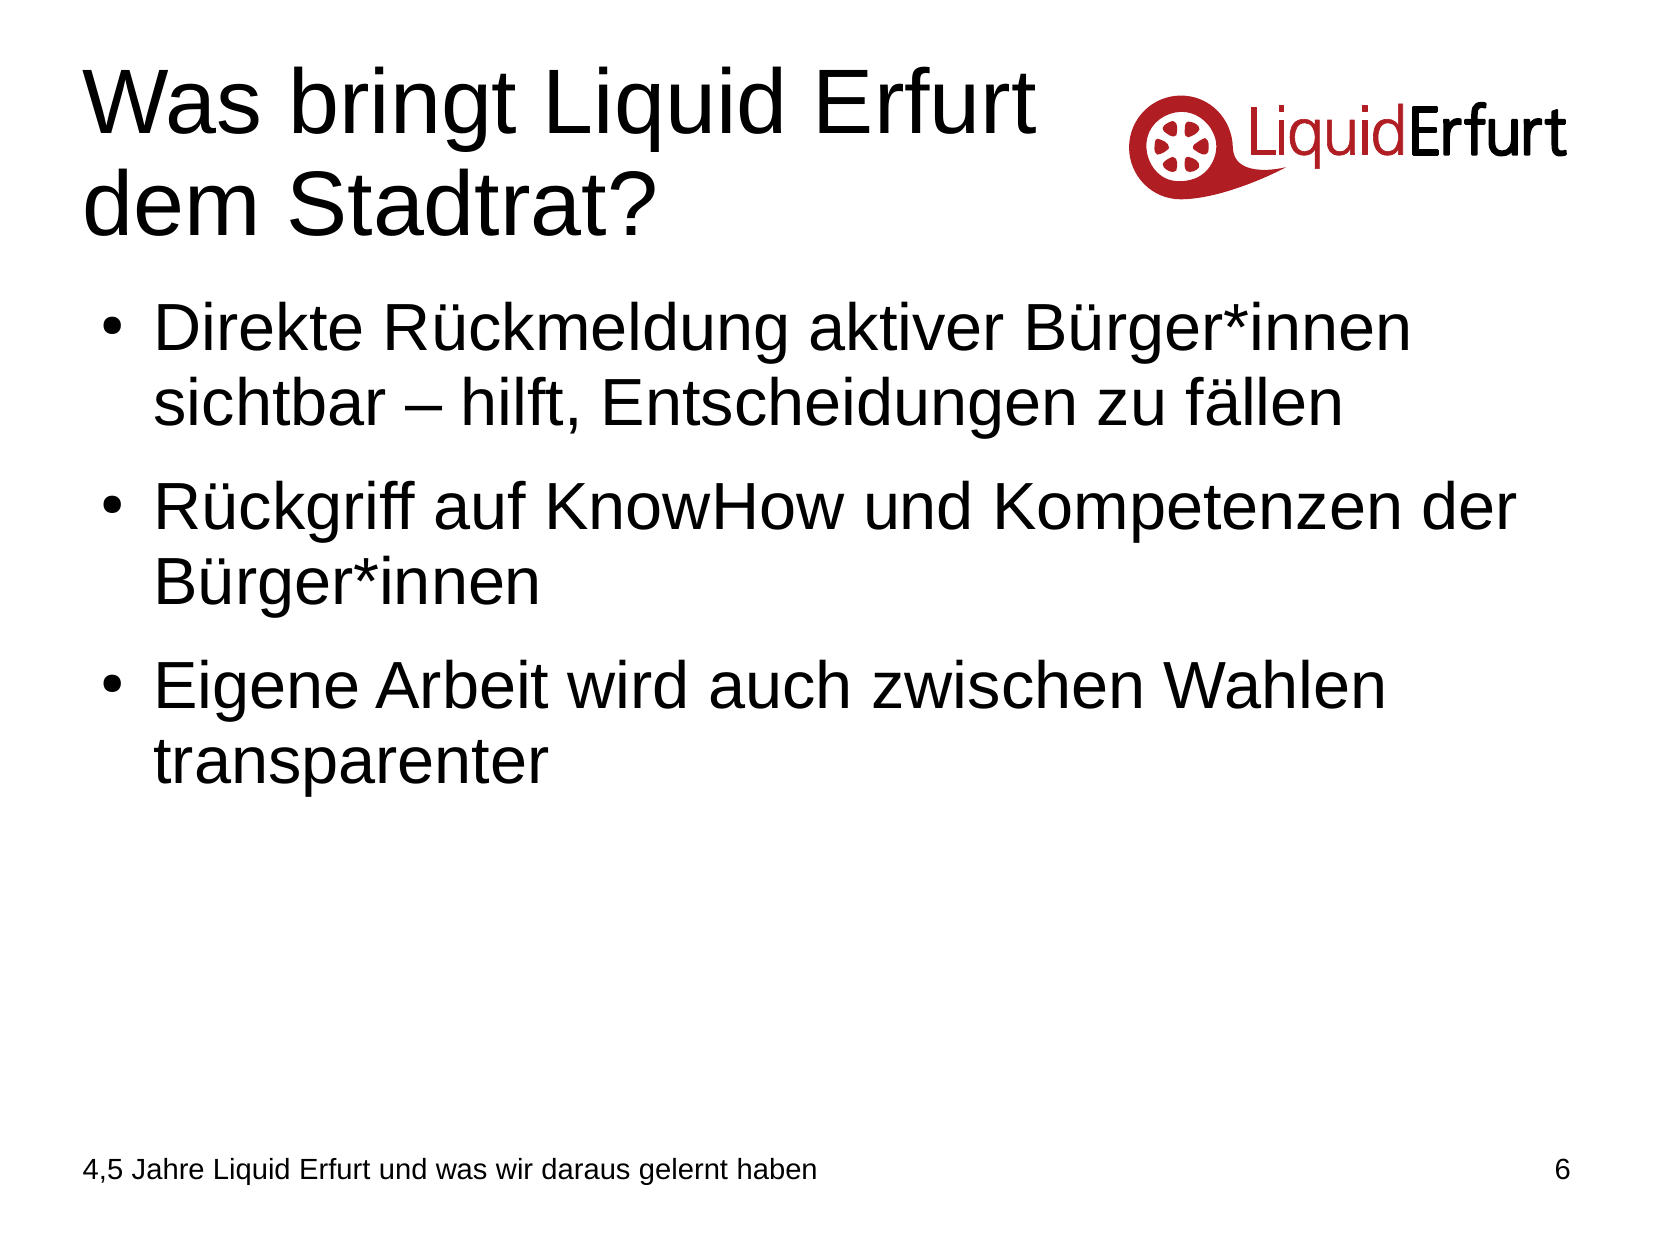

# Was bringt Liquid Erfurt dem Stadtrat?
Direkte Rückmeldung aktiver Bürger*innen sichtbar – hilft, Entscheidungen zu fällen
Rückgriff auf KnowHow und Kompetenzen der Bürger*innen
Eigene Arbeit wird auch zwischen Wahlen transparenter
4,5 Jahre Liquid Erfurt und was wir daraus gelernt haben
6